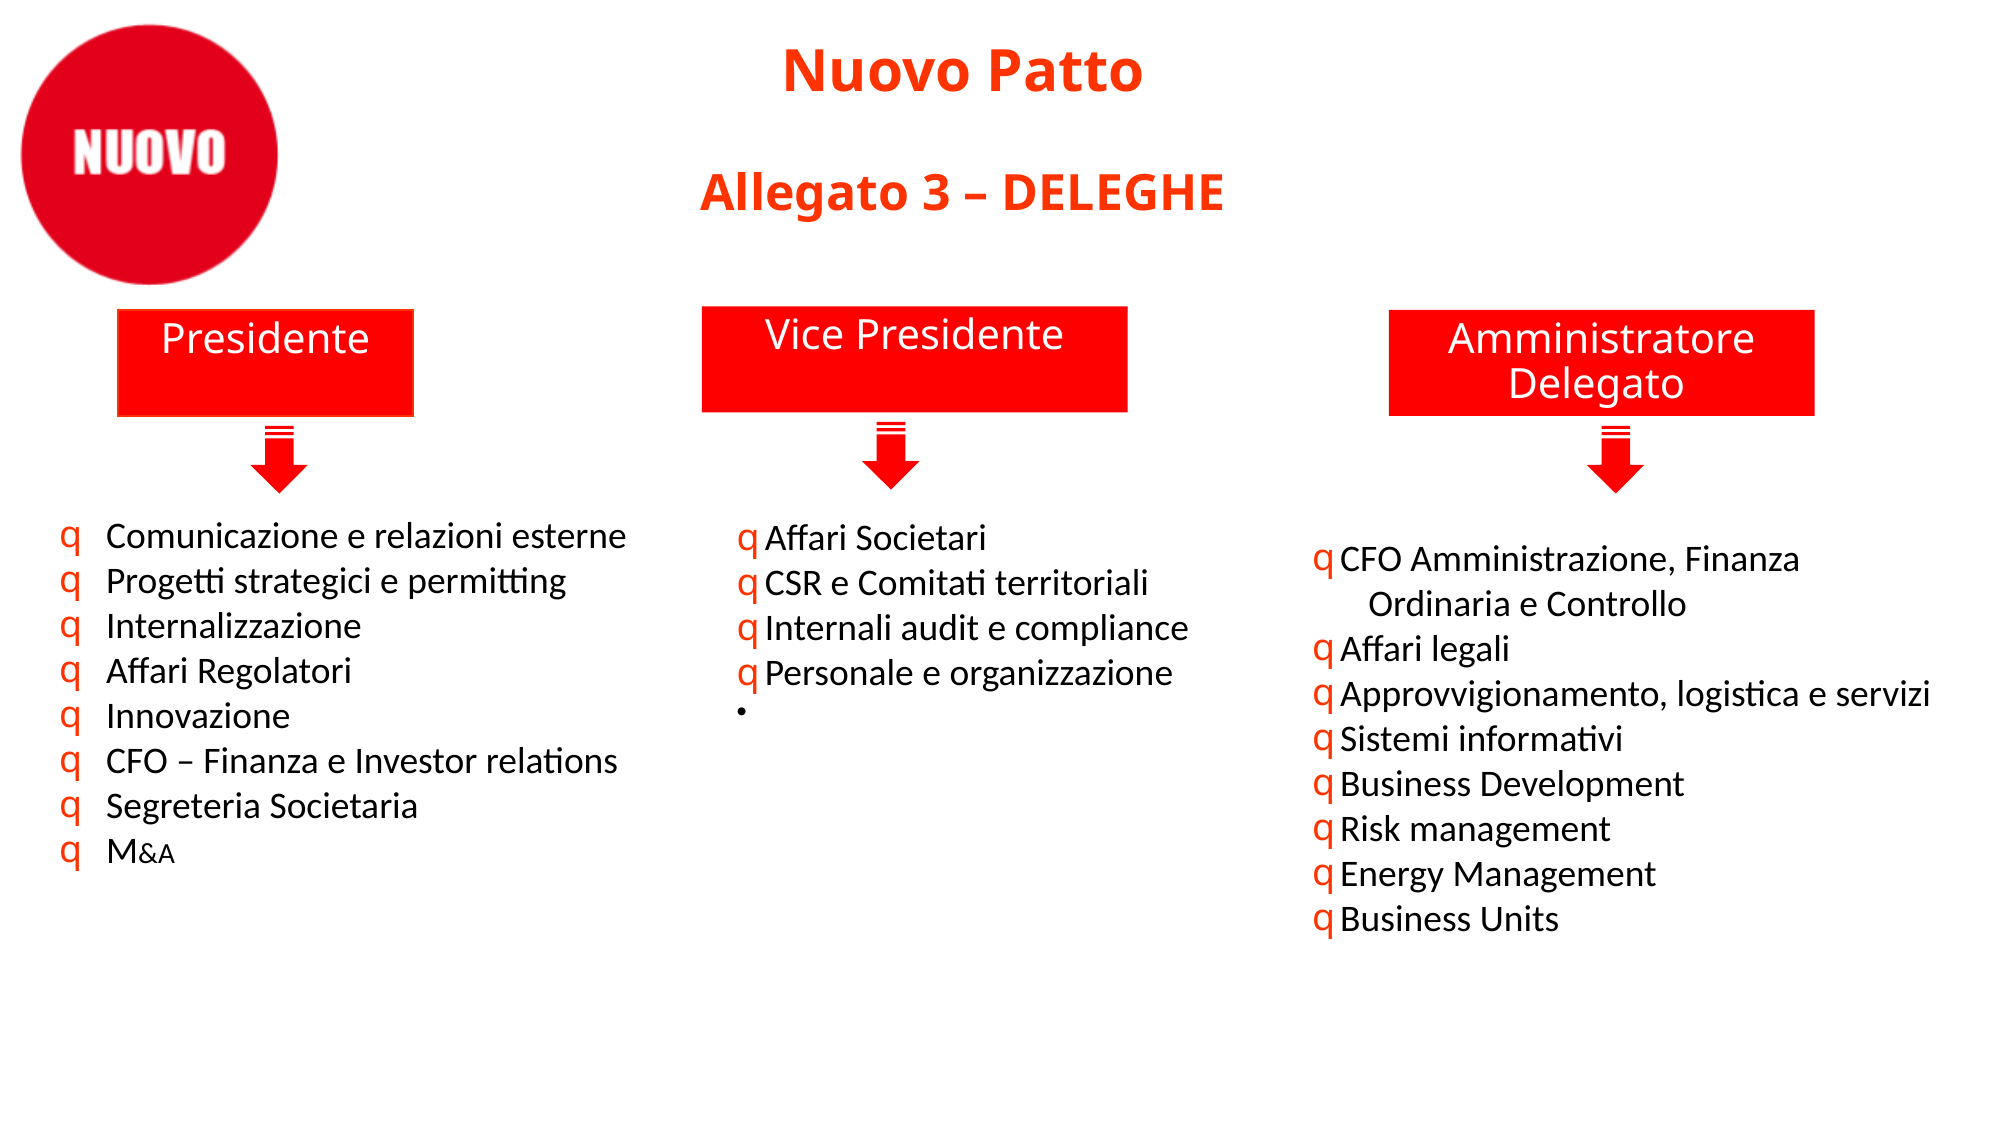

Nuovo Patto
Allegato 3 – DELEGHE
Vice Presidente
Presidente
Amministratore Delegato
Comunicazione e relazioni esterne
Progetti strategici e permitting
Internalizzazione
Affari Regolatori
Innovazione
CFO – Finanza e Investor relations
Segreteria Societaria
M&A
Affari Societari
CSR e Comitati territoriali
Internali audit e compliance
Personale e organizzazione
CFO Amministrazione, Finanza Ordinaria e Controllo
Affari legali
Approvvigionamento, logistica e servizi
Sistemi informativi
Business Development
Risk management
Energy Management
Business Units